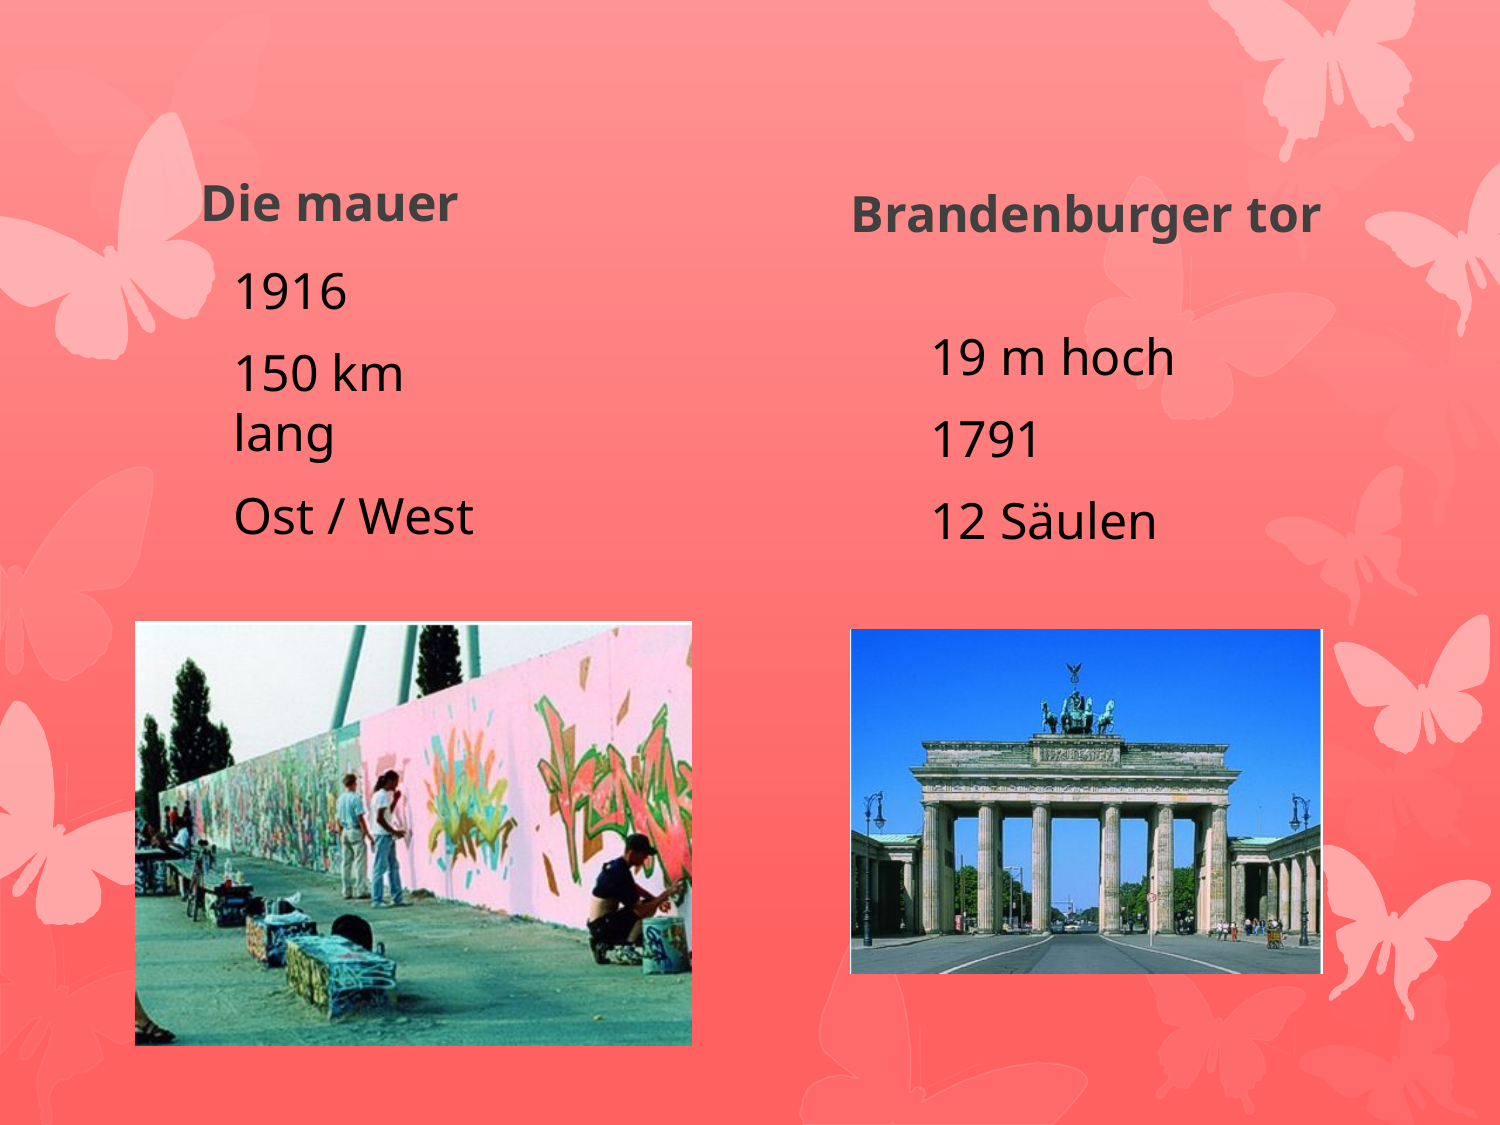

# Die mauer
Brandenburger tor
1916
150 km lang
Ost / West
19 m hoch
1791
12 Säulen